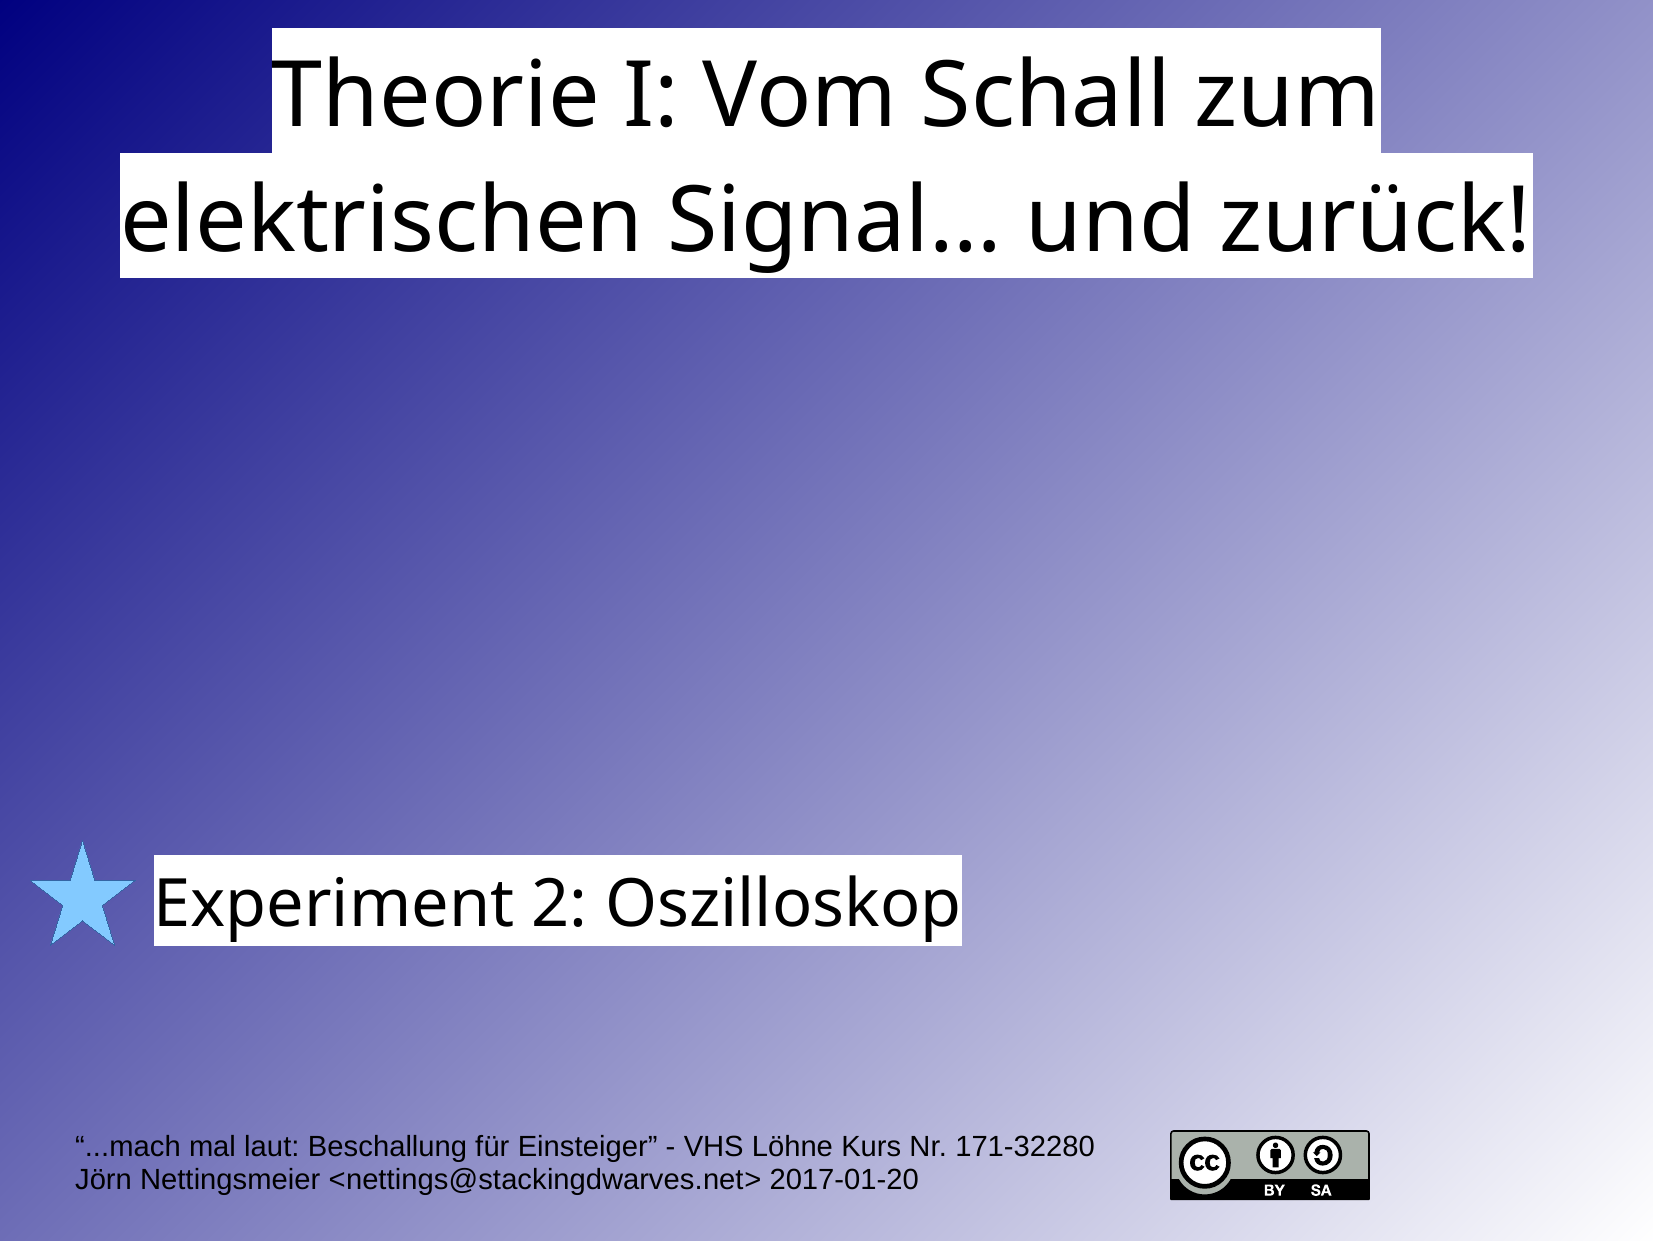

Theorie I: Vom Schall zum elektrischen Signal… und zurück!
# Experiment 2: Oszilloskop